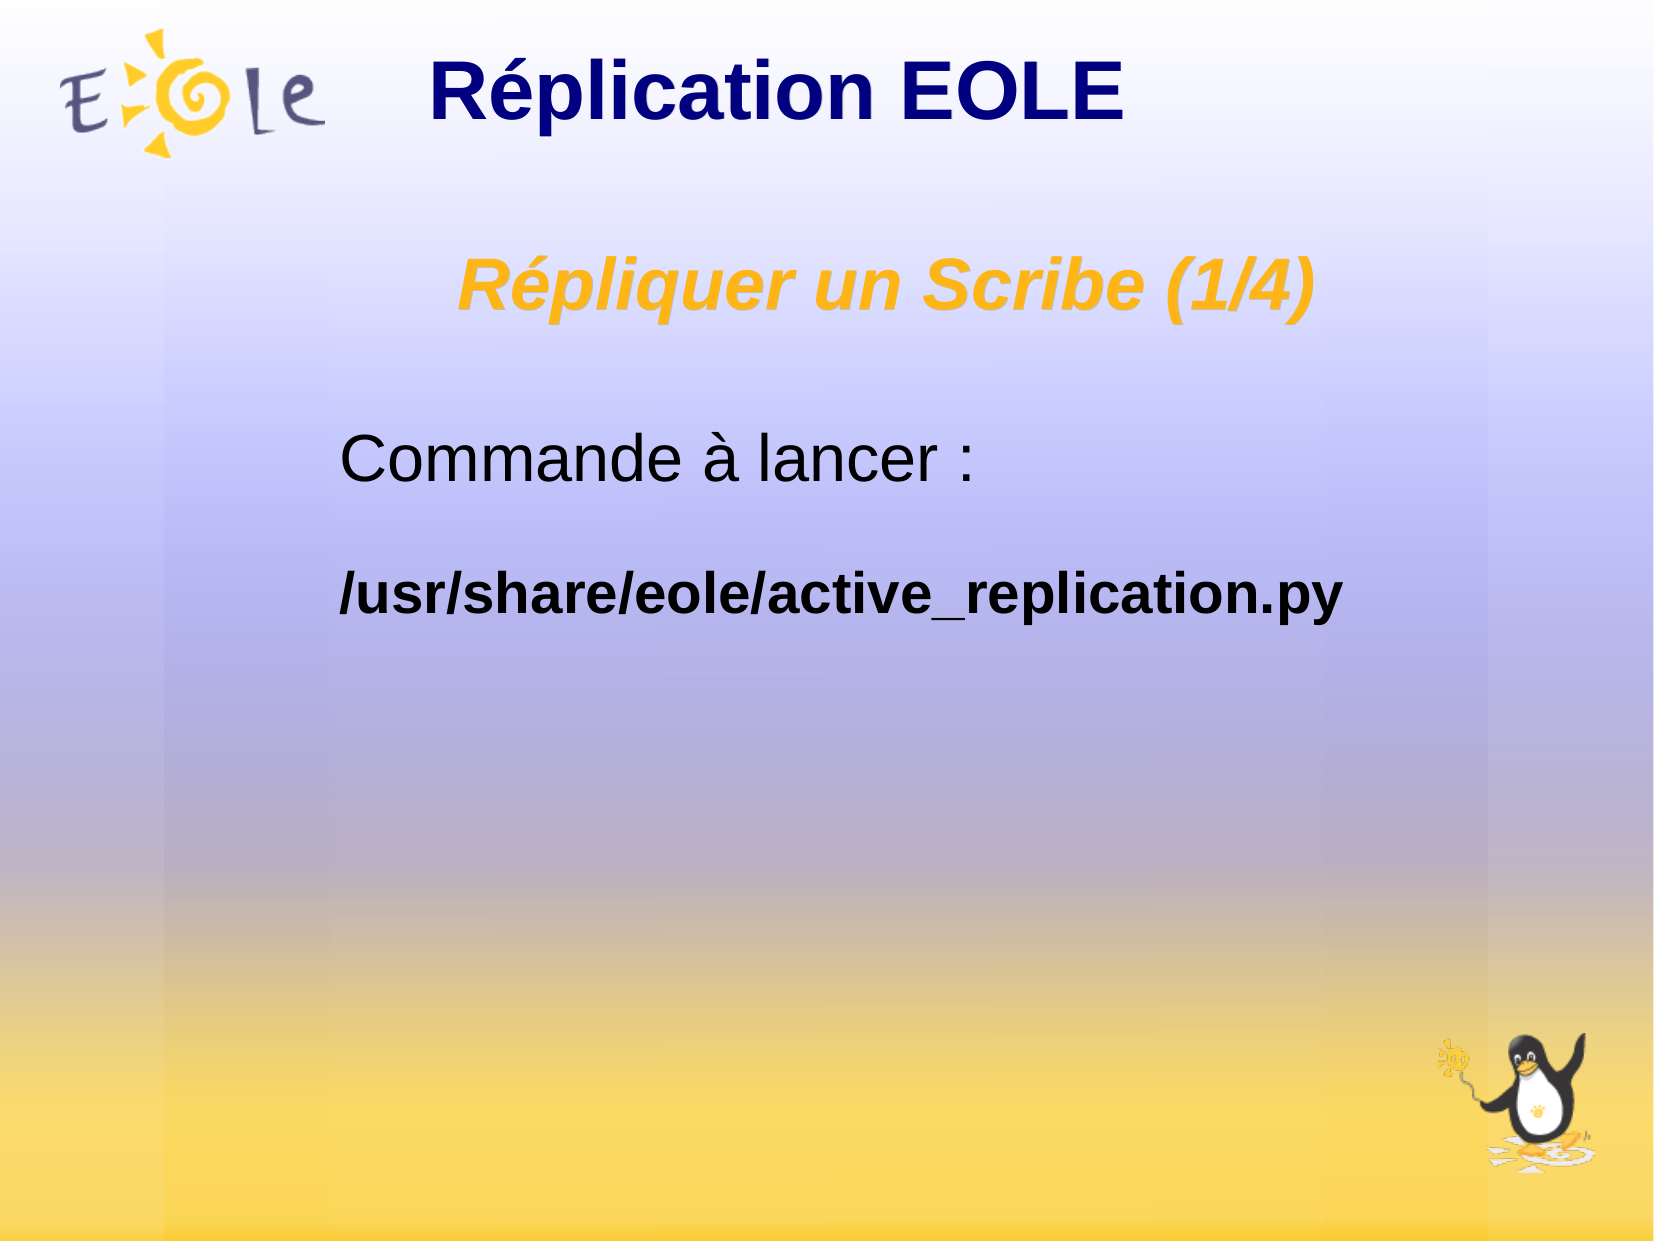

Réplication EOLE
Répliquer un Scribe (1/4)
Commande à lancer :
/usr/share/eole/active_replication.py